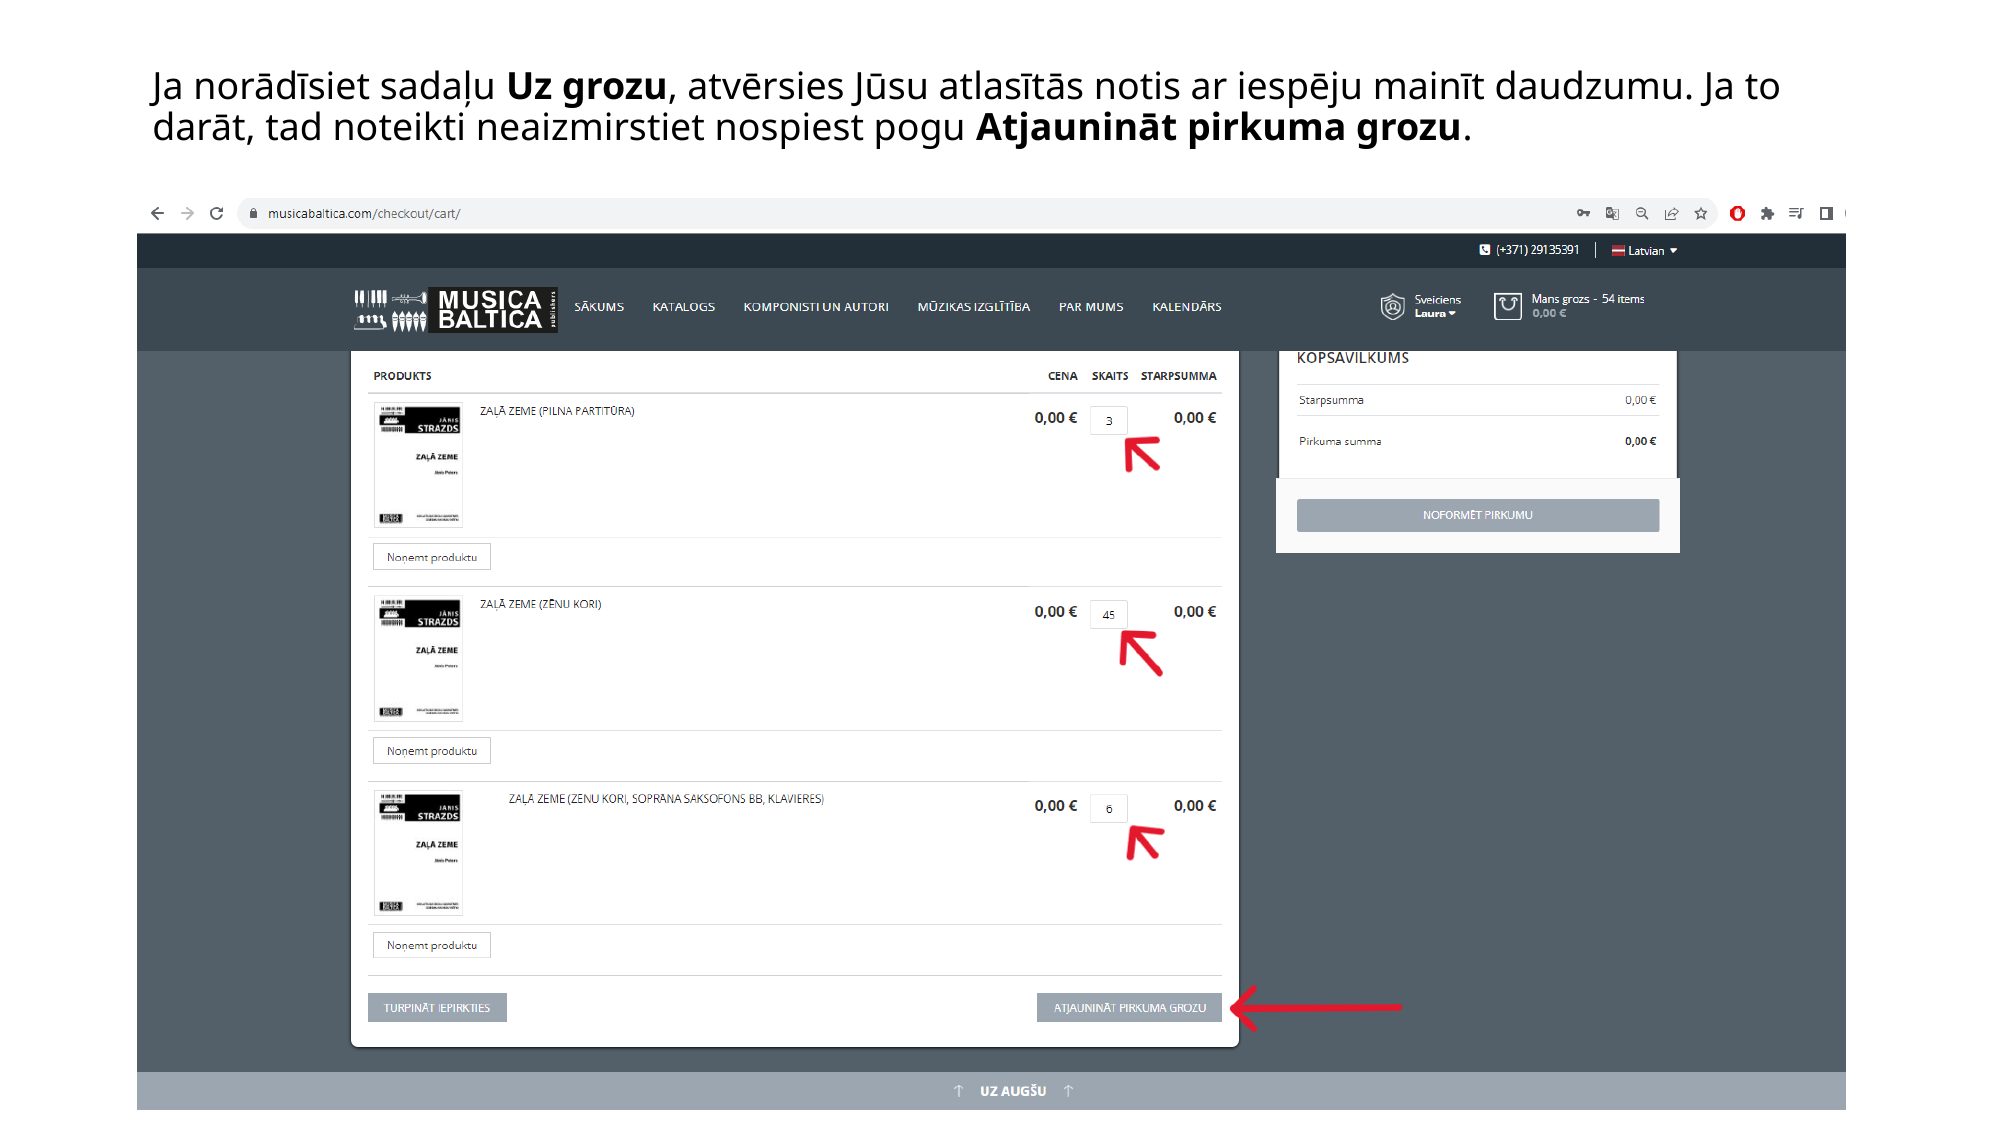

# Ja norādīsiet sadaļu Uz grozu, atvērsies Jūsu atlasītās notis ar iespēju mainīt daudzumu. Ja to darāt, tad noteikti neaizmirstiet nospiest pogu Atjaunināt pirkuma grozu.